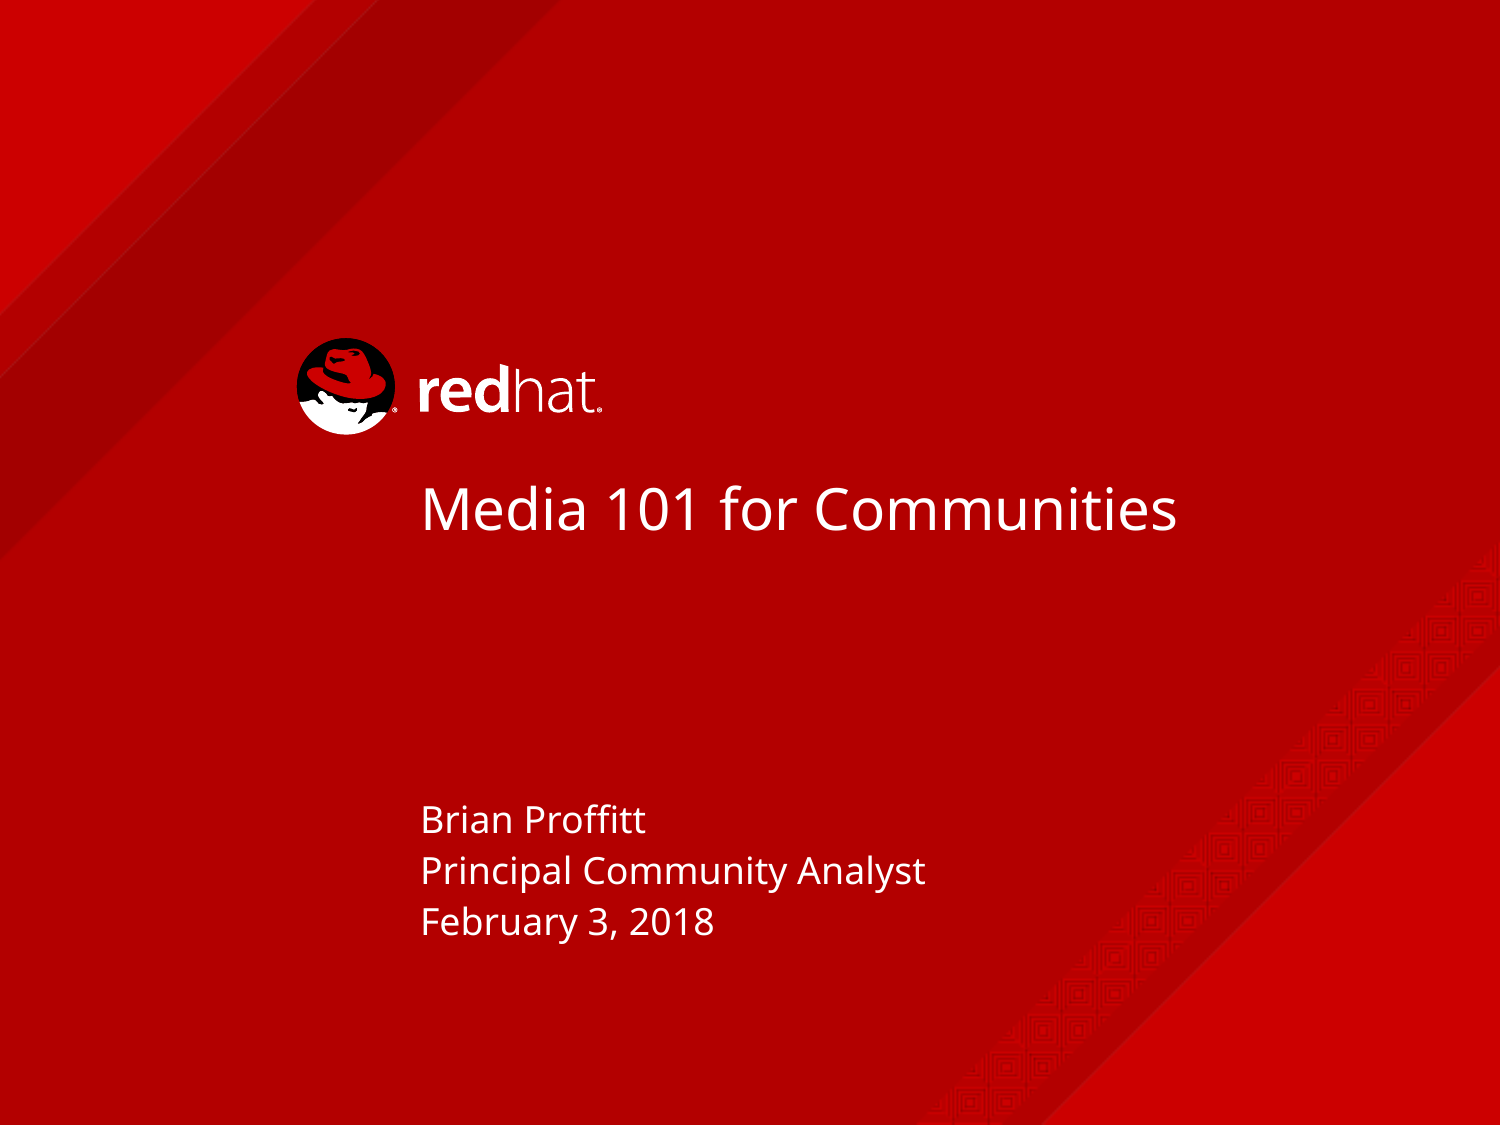

# Media 101 for Communities
Brian Proffitt
Principal Community Analyst
February 3, 2018